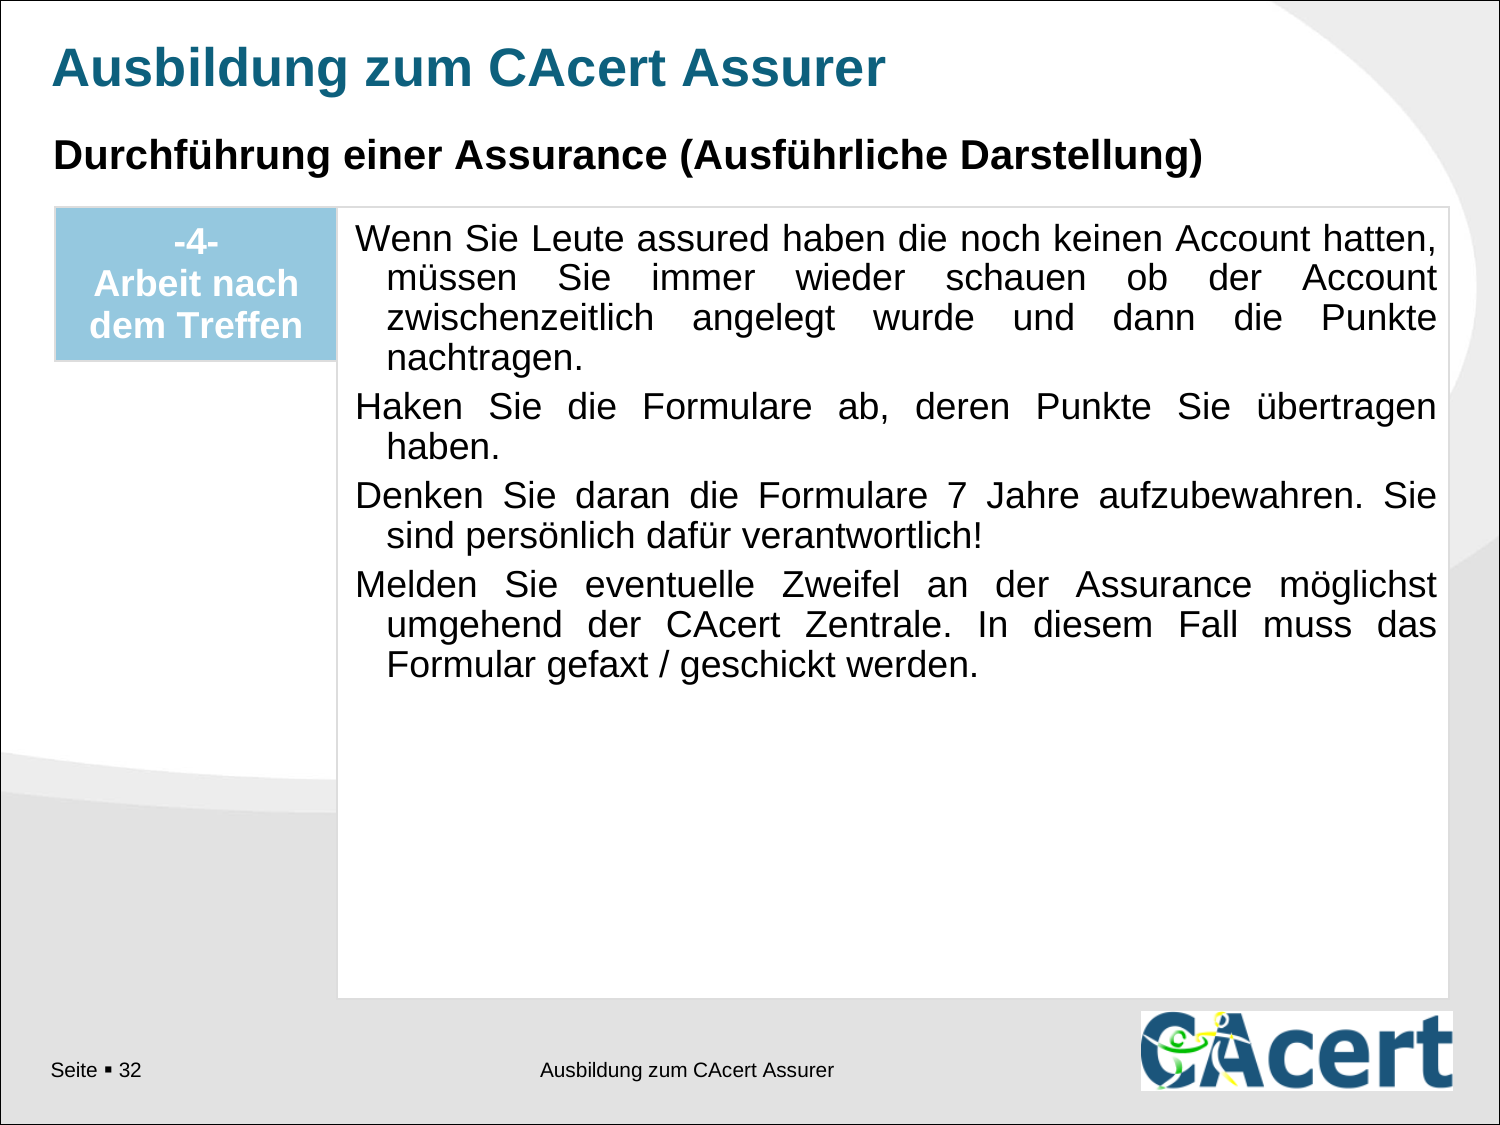

# Ausbildung zum CAcert Assurer
Durchführung einer Assurance (Ausführliche Darstellung)
-4-
Arbeit nach dem Treffen
Wenn Sie Leute assured haben die noch keinen Account hatten, müssen Sie immer wieder schauen ob der Account zwischenzeitlich angelegt wurde und dann die Punkte nachtragen.
Haken Sie die Formulare ab, deren Punkte Sie übertragen haben.
Denken Sie daran die Formulare 7 Jahre aufzubewahren. Sie sind persönlich dafür verantwortlich!
Melden Sie eventuelle Zweifel an der Assurance möglichst umgehend der CAcert Zentrale. In diesem Fall muss das Formular gefaxt / geschickt werden.
Ausbildung zum CAcert Assurer